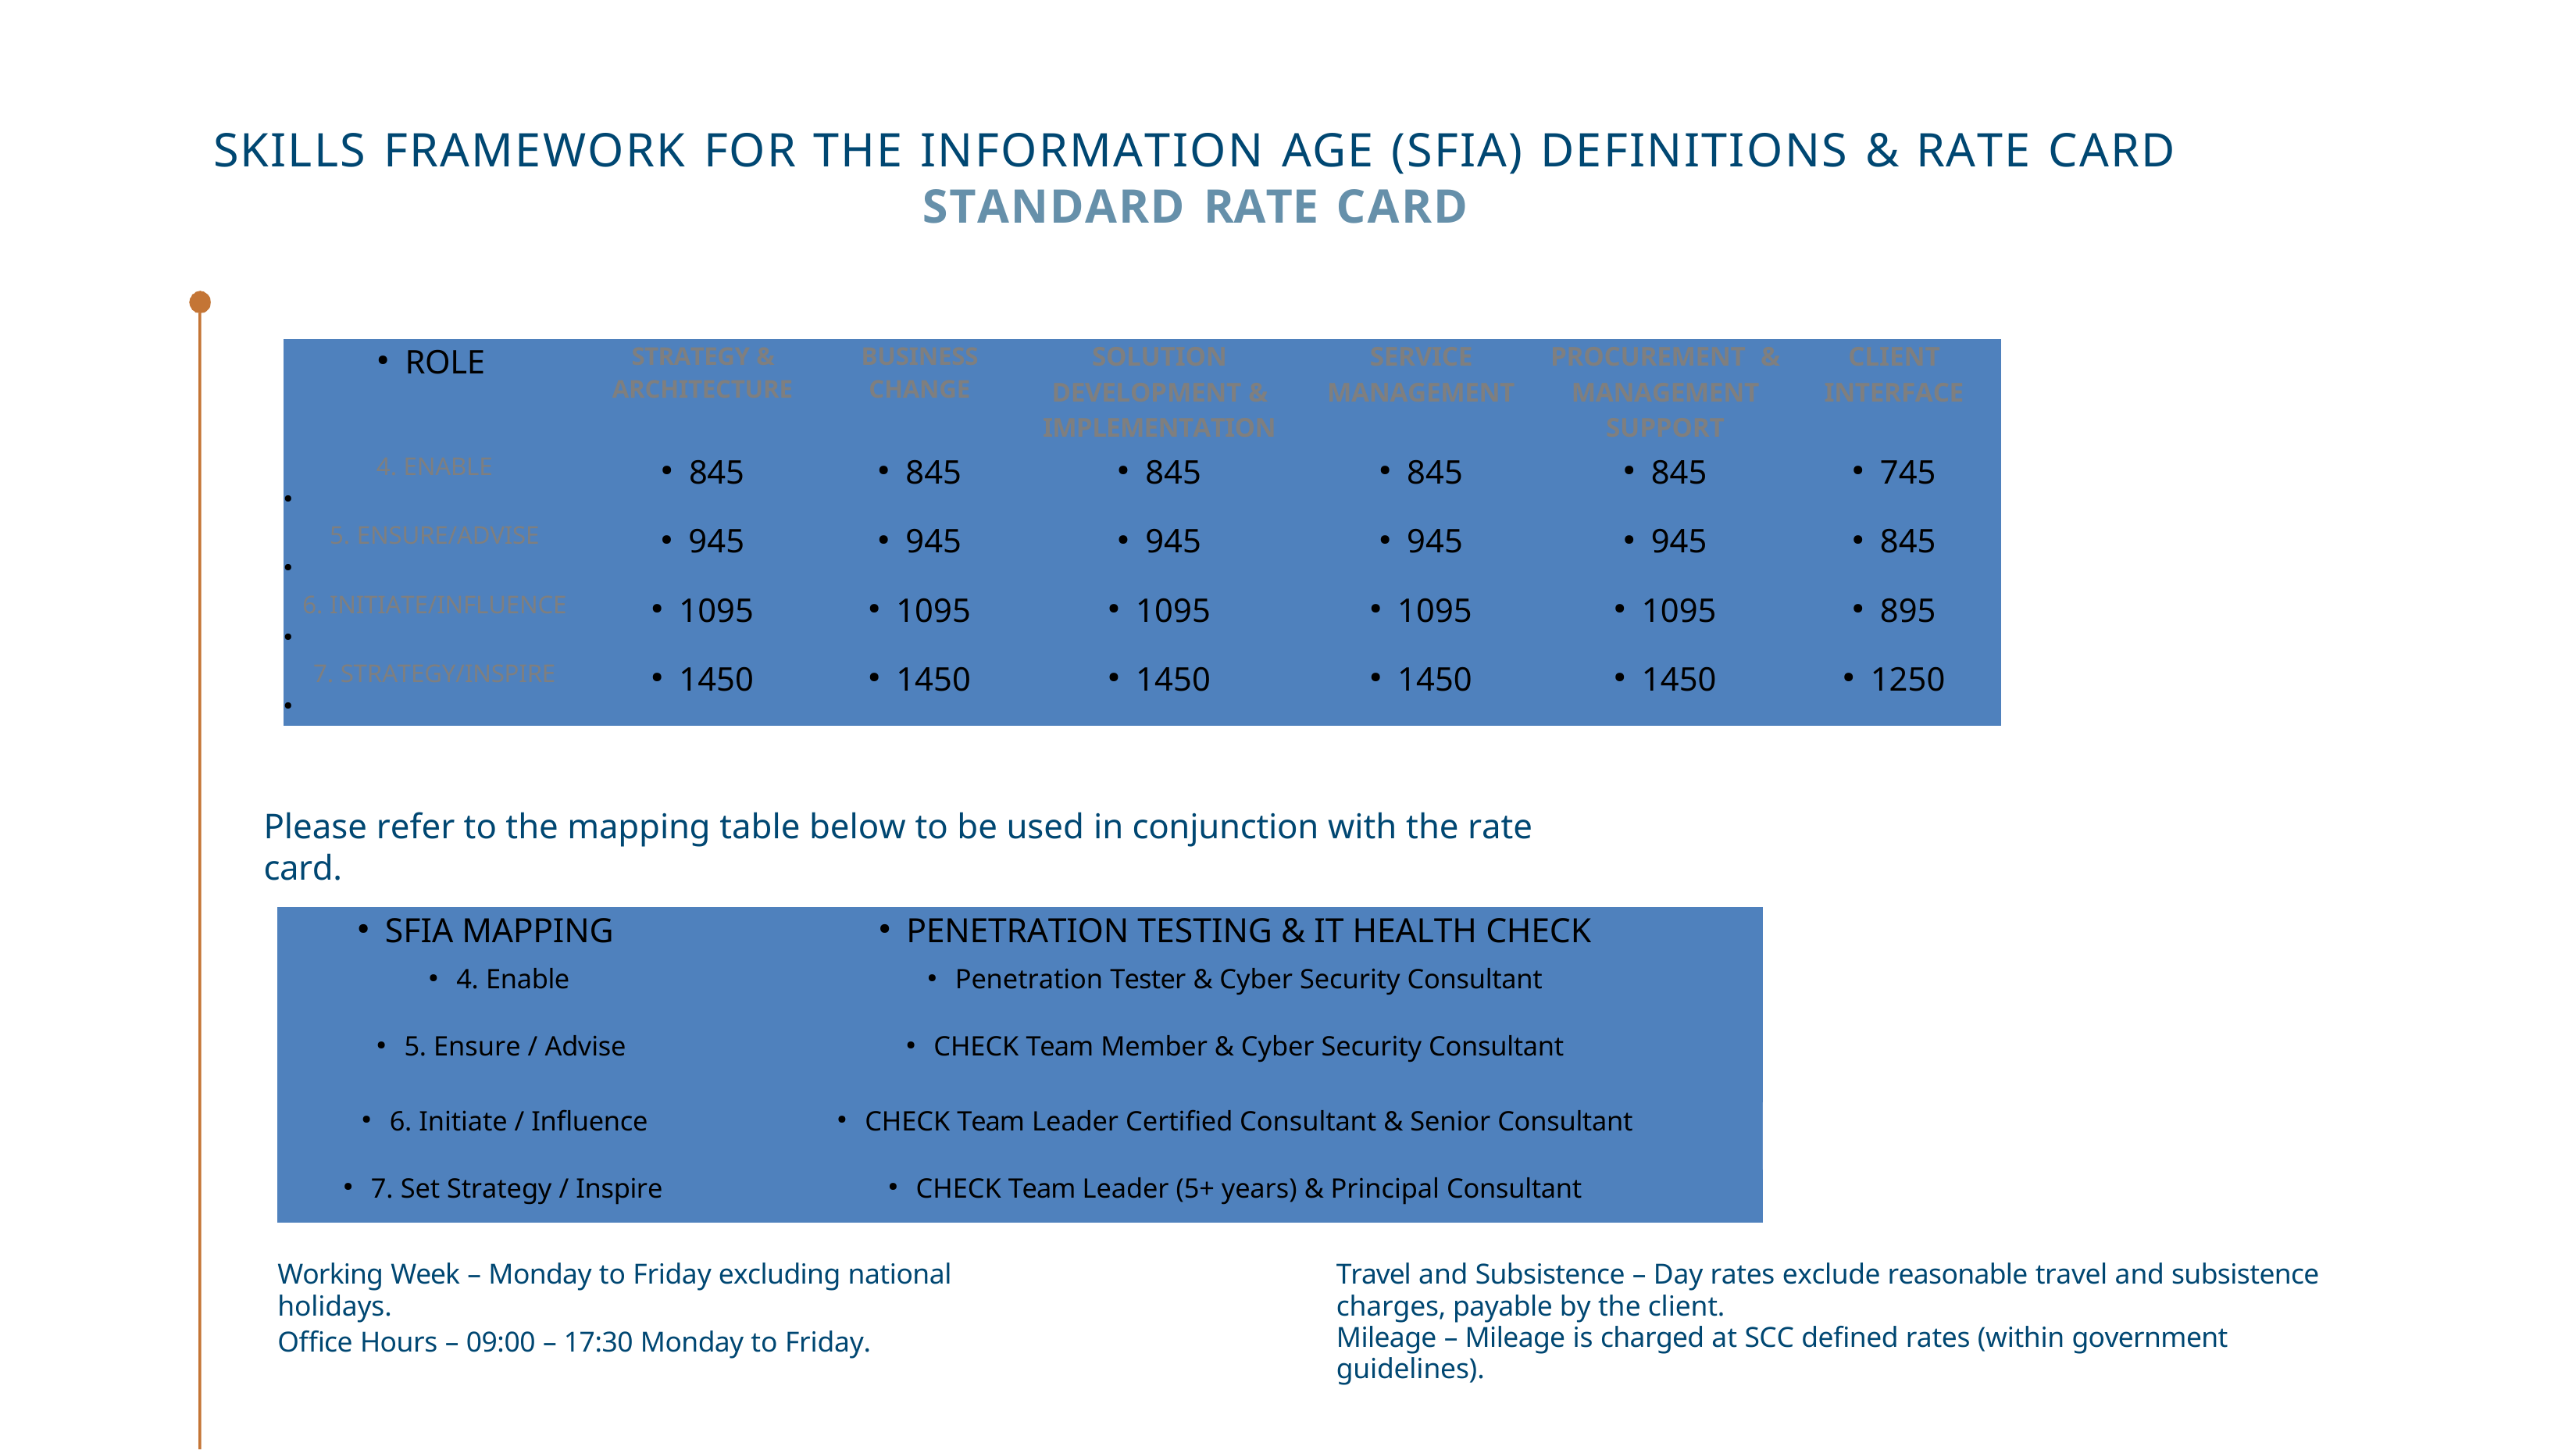

# SKILLS FRAMEWORK FOR THE INFORMATION AGE (SFIA) DEFINITIONS & RATE CARD STANDARD RATE CARD
| ROLE | STRATEGY & ARCHITECTURE | BUSINESS CHANGE | SOLUTION DEVELOPMENT & IMPLEMENTATION | SERVICE MANAGEMENT | PROCUREMENT & MANAGEMENT SUPPORT | CLIENT INTERFACE |
| --- | --- | --- | --- | --- | --- | --- |
| 4. ENABLE | 845 | 845 | 845 | 845 | 845 | 745 |
| 5. ENSURE/ADVISE | 945 | 945 | 945 | 945 | 945 | 845 |
| 6. INITIATE/INFLUENCE | 1095 | 1095 | 1095 | 1095 | 1095 | 895 |
| 7. STRATEGY/INSPIRE | 1450 | 1450 | 1450 | 1450 | 1450 | 1250 |
Please refer to the mapping table below to be used in conjunction with the rate card.
| SFIA MAPPING | PENETRATION TESTING & IT HEALTH CHECK |
| --- | --- |
| 4. Enable | Penetration Tester & Cyber Security Consultant |
| 5. Ensure / Advise | CHECK Team Member & Cyber Security Consultant |
| 6. Initiate / Influence | CHECK Team Leader Certified Consultant & Senior Consultant |
| 7. Set Strategy / Inspire | CHECK Team Leader (5+ years) & Principal Consultant |
Working Week – Monday to Friday excluding national holidays.
Office Hours – 09:00 – 17:30 Monday to Friday.
Travel and Subsistence – Day rates exclude reasonable travel and subsistence charges, payable by the client.
Mileage – Mileage is charged at SCC defined rates (within government guidelines).